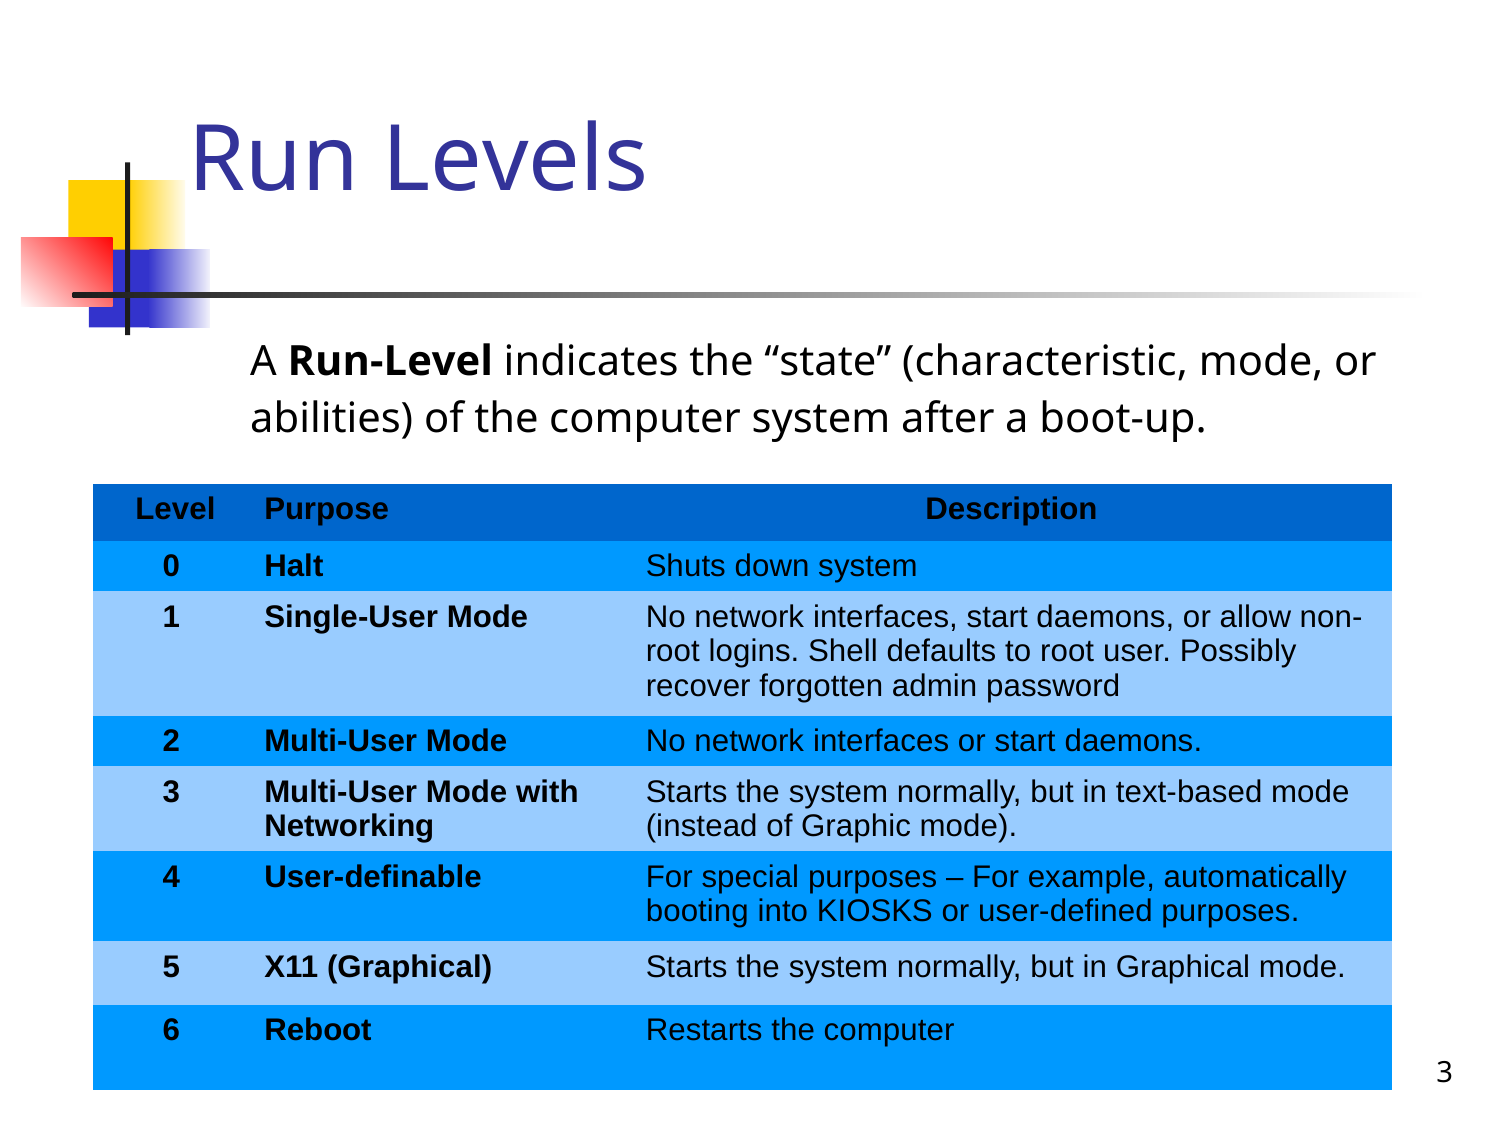

# Run Levels
A Run-Level indicates the “state” (characteristic, mode, or abilities) of the computer system after a boot-up.
| Level | Purpose | Description |
| --- | --- | --- |
| 0 | Halt | Shuts down system |
| 1 | Single-User Mode | No network interfaces, start daemons, or allow non-root logins. Shell defaults to root user. Possibly recover forgotten admin password |
| 2 | Multi-User Mode | No network interfaces or start daemons. |
| 3 | Multi-User Mode with Networking | Starts the system normally, but in text-based mode (instead of Graphic mode). |
| 4 | User-definable | For special purposes – For example, automatically booting into KIOSKS or user-defined purposes. |
| 5 | X11 (Graphical) | Starts the system normally, but in Graphical mode. |
| 6 | Reboot | Restarts the computer |
3